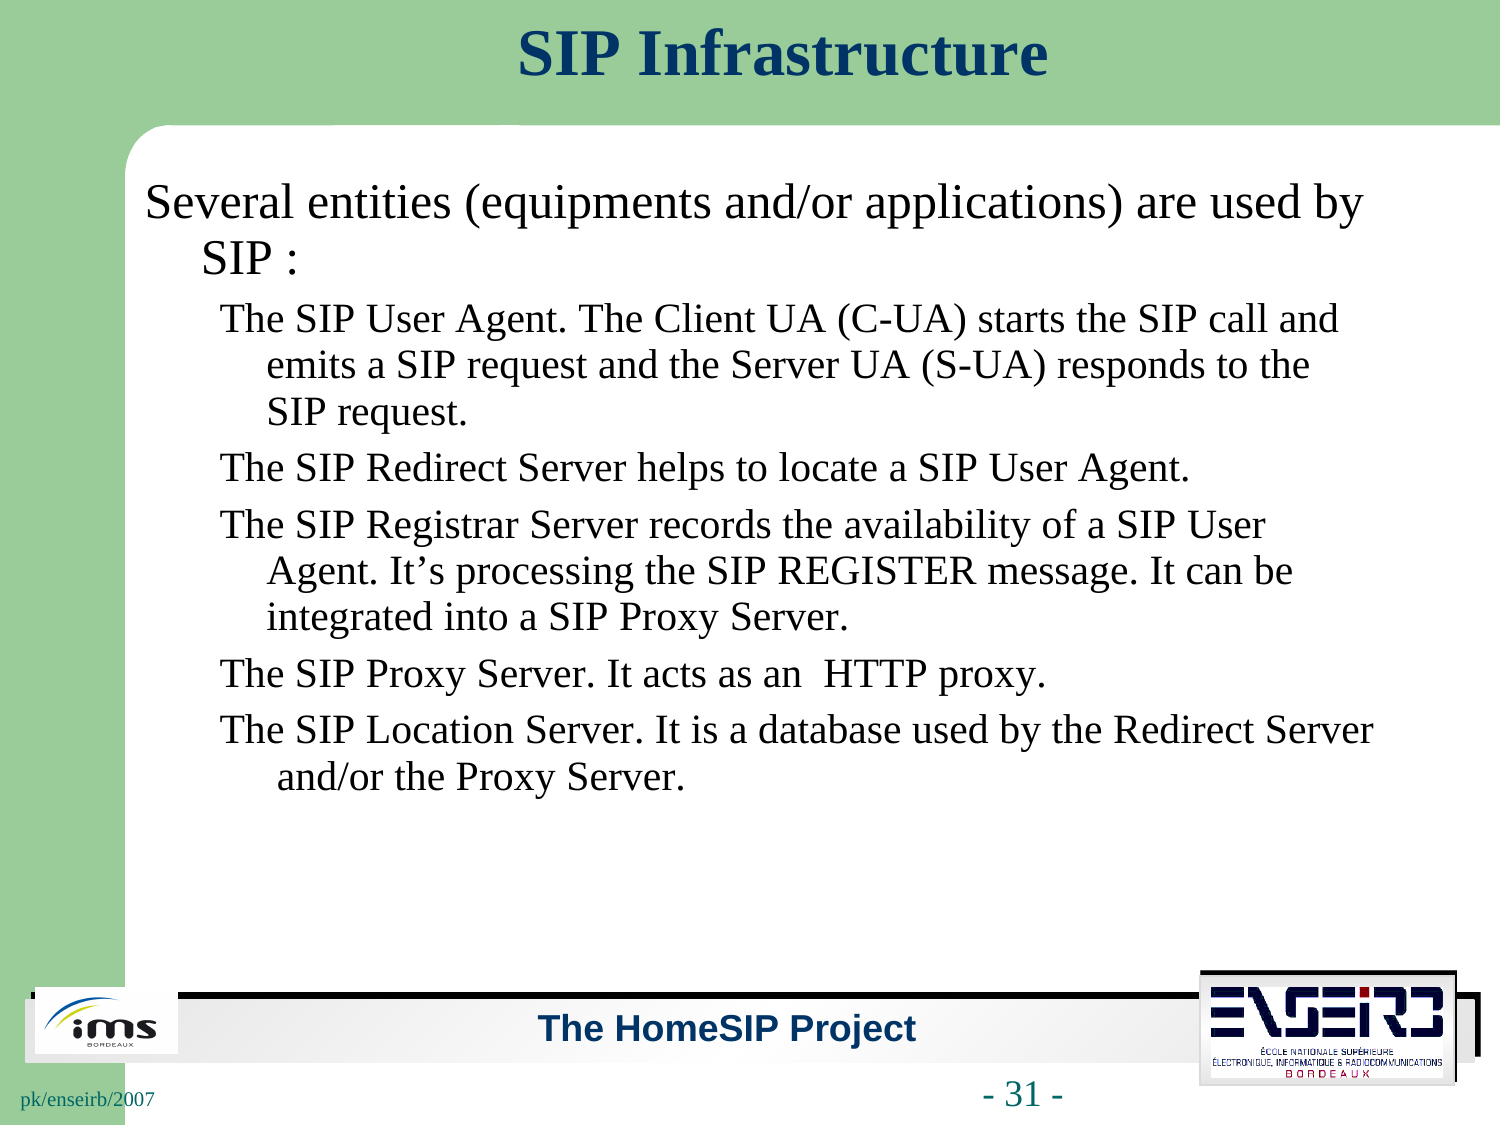

SIP Infrastructure
Several entities (equipments and/or applications) are used by SIP :
The SIP User Agent. The Client UA (C-UA) starts the SIP call and emits a SIP request and the Server UA (S-UA) responds to the SIP request.
The SIP Redirect Server helps to locate a SIP User Agent.
The SIP Registrar Server records the availability of a SIP User Agent. It’s processing the SIP REGISTER message. It can be integrated into a SIP Proxy Server.
The SIP Proxy Server. It acts as an HTTP proxy.
The SIP Location Server. It is a database used by the Redirect Server and/or the Proxy Server.